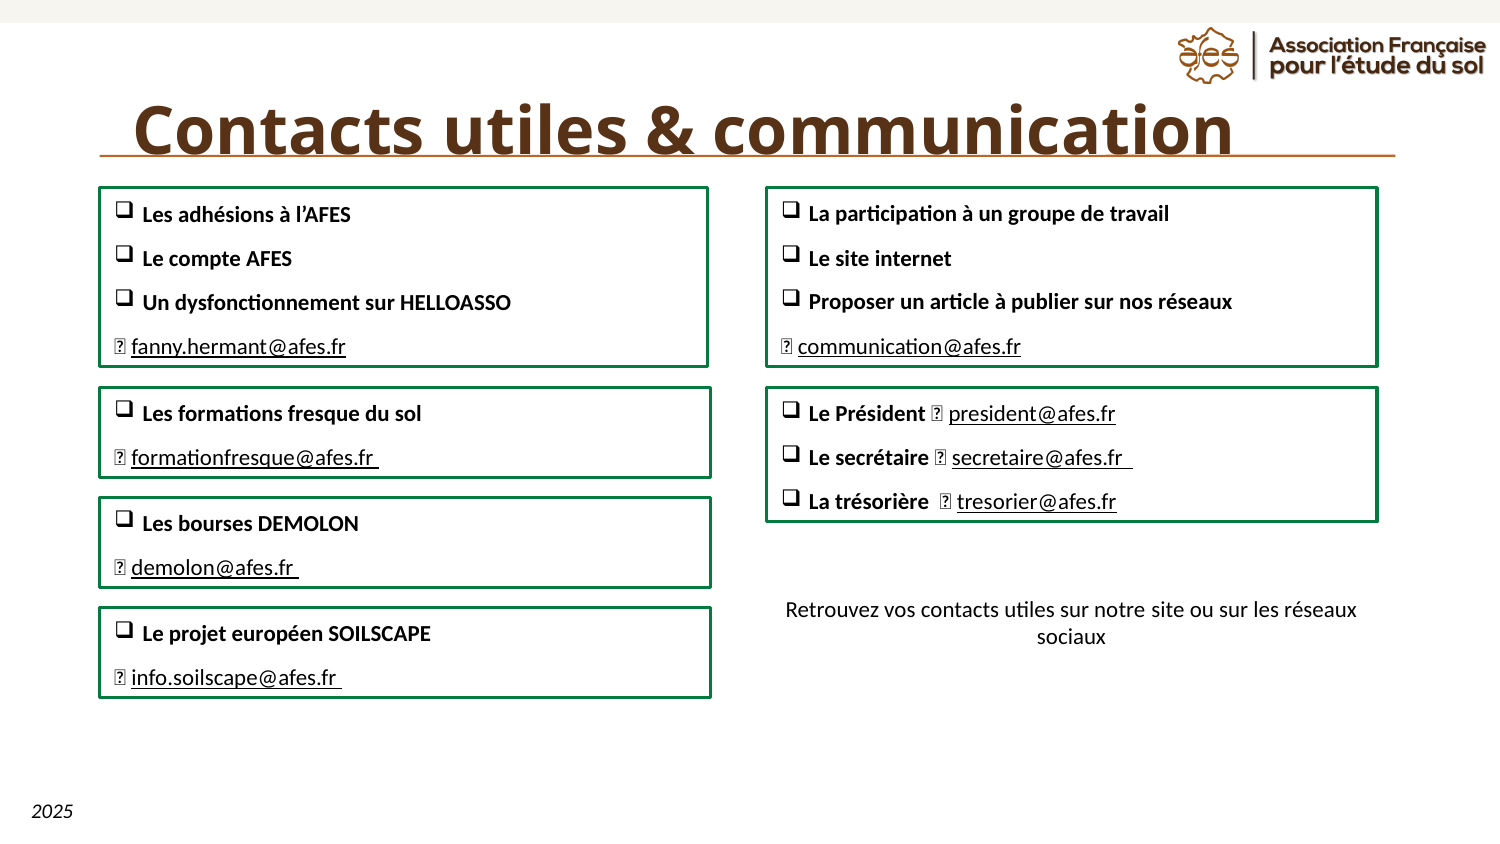

# Contacts utiles & communication
La participation à un groupe de travail
Le site internet
Proposer un article à publier sur nos réseaux
📩 communication@afes.fr
Les adhésions à l’AFES
Le compte AFES
Un dysfonctionnement sur HELLOASSO
📩 fanny.hermant@afes.fr
Les formations fresque du sol
📩 formationfresque@afes.fr
Le Président 📩 president@afes.fr
Le secrétaire 📩 secretaire@afes.fr
La trésorière 📩 tresorier@afes.fr
Les bourses DEMOLON
📩 demolon@afes.fr
Retrouvez vos contacts utiles sur notre site ou sur les réseaux sociaux
Le projet européen SOILSCAPE
📩 info.soilscape@afes.fr
2025